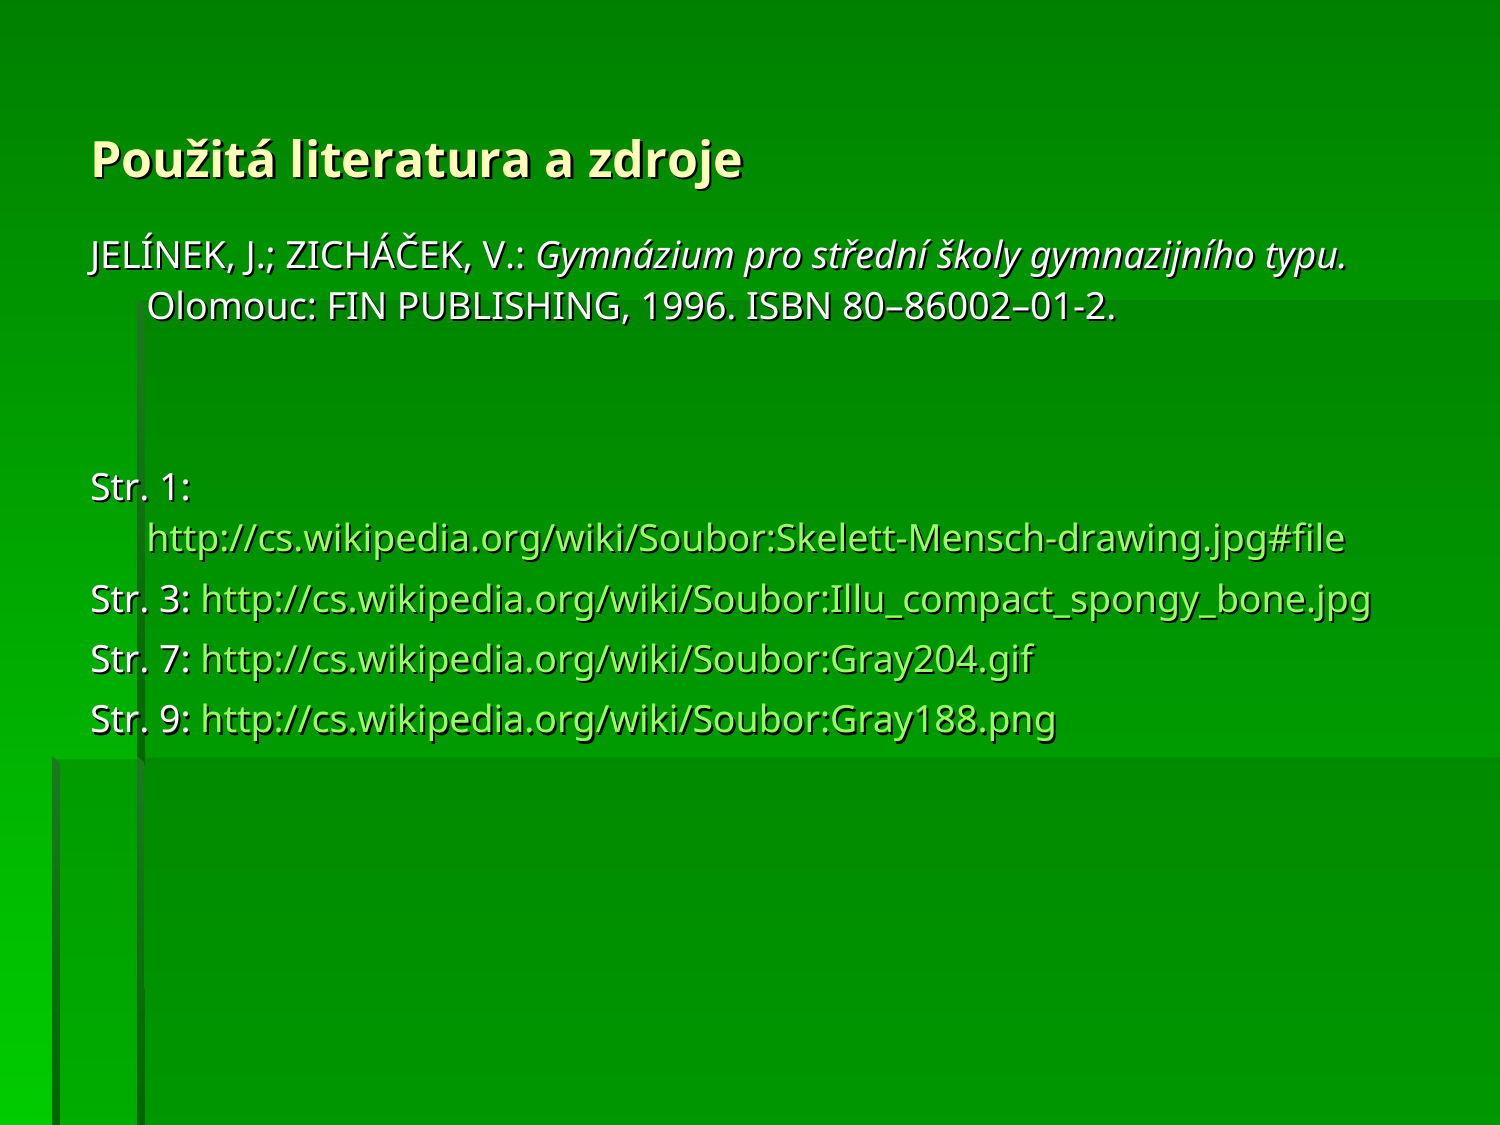

# Použitá literatura a zdroje
JELÍNEK, J.; ZICHÁČEK, V.: Gymnázium pro střední školy gymnazijního typu. Olomouc: FIN PUBLISHING, 1996. ISBN 80–86002–01-2.
Str. 1: http://cs.wikipedia.org/wiki/Soubor:Skelett-Mensch-drawing.jpg#file
Str. 3: http://cs.wikipedia.org/wiki/Soubor:Illu_compact_spongy_bone.jpg
Str. 7: http://cs.wikipedia.org/wiki/Soubor:Gray204.gif
Str. 9: http://cs.wikipedia.org/wiki/Soubor:Gray188.png